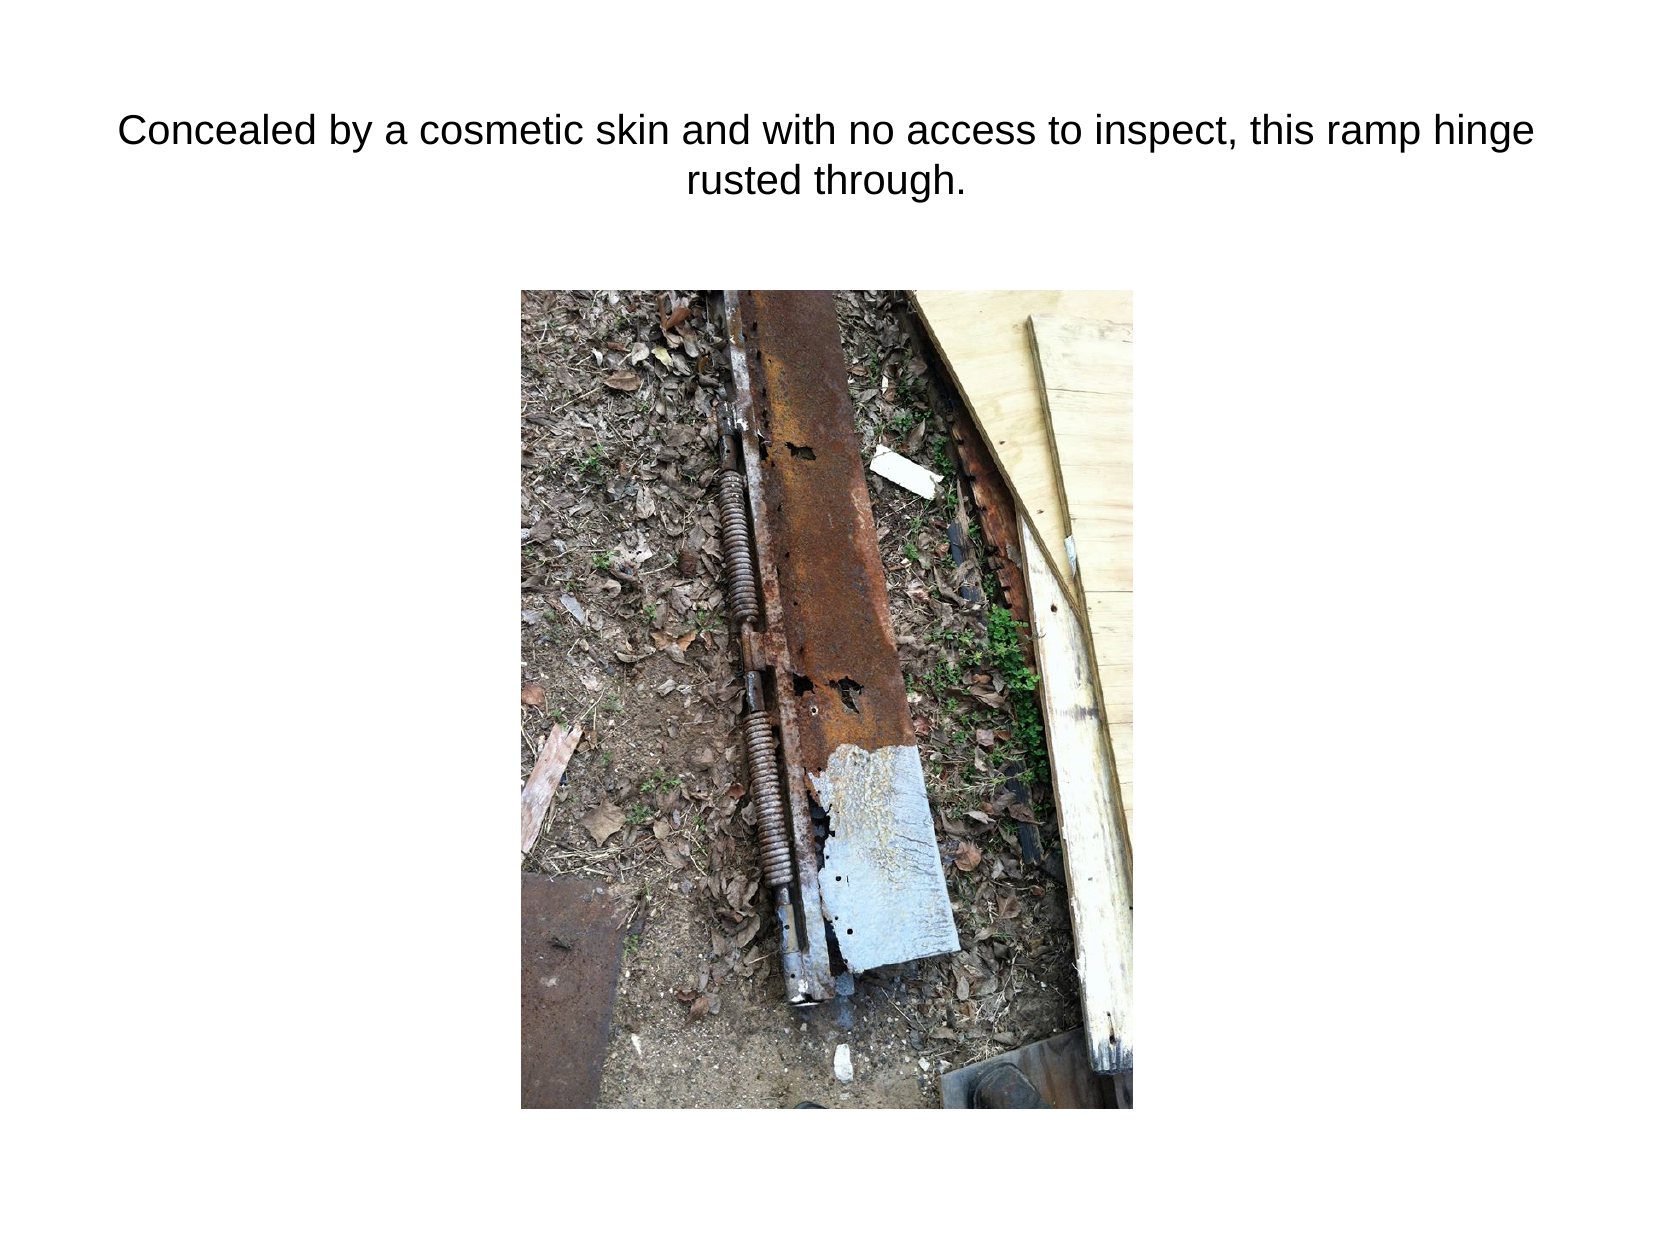

# Concealed by a cosmetic skin and with no access to inspect, this ramp hinge rusted through.